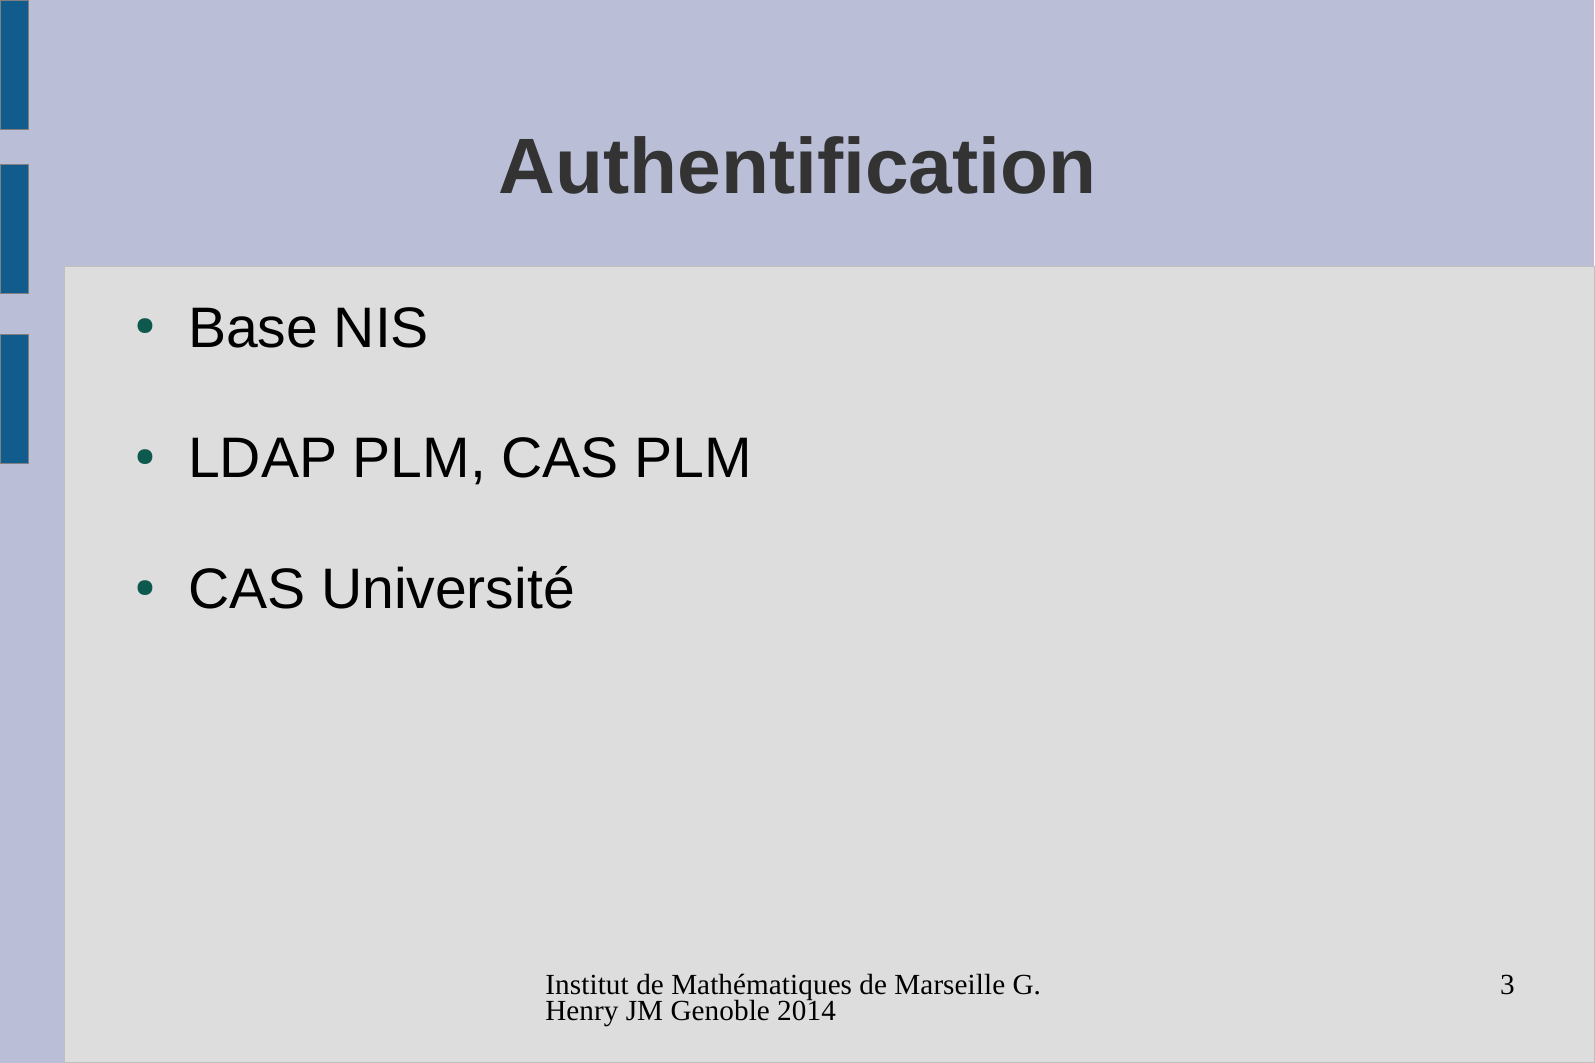

# Authentification
Base NIS
LDAP PLM, CAS PLM
CAS Université
Institut de Mathématiques de Marseille G. Henry JM Genoble 2014
3